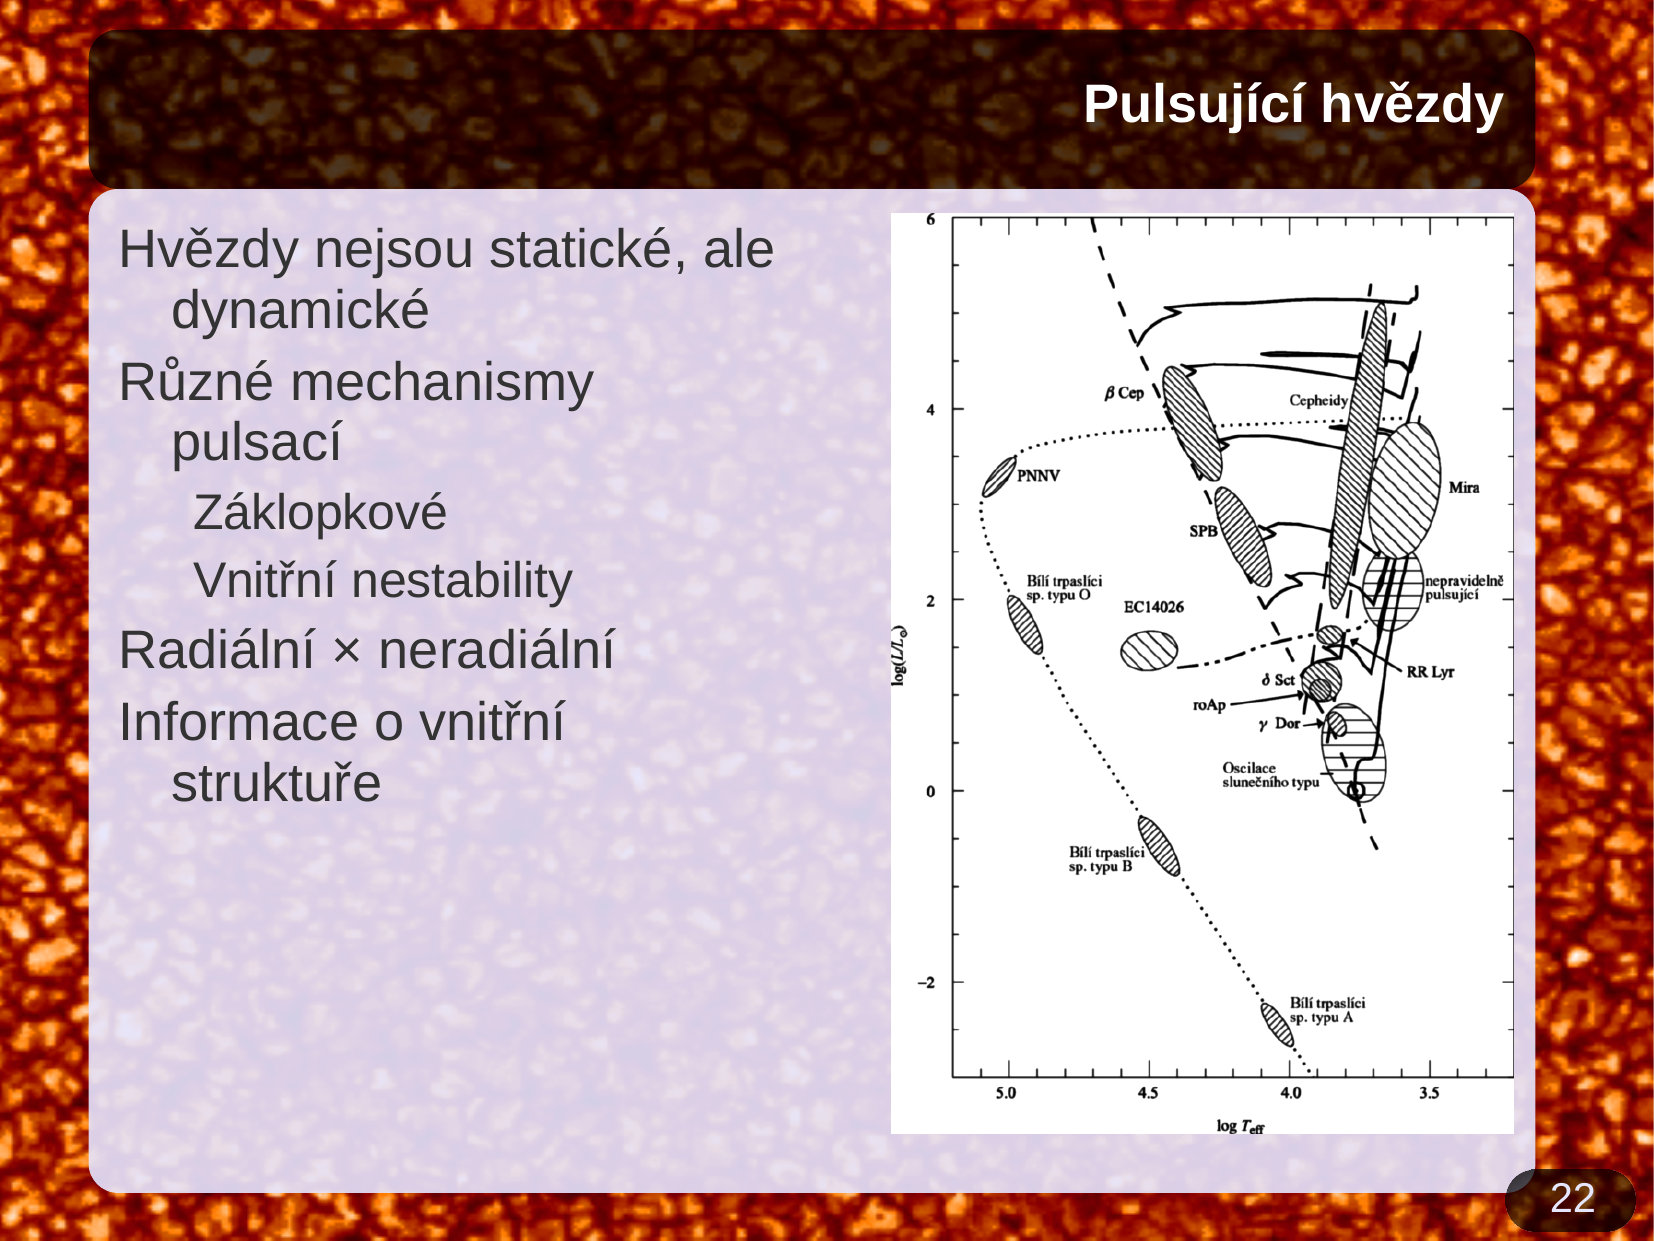

# Pulsující hvězdy
Hvězdy nejsou statické, ale dynamické
Různé mechanismy pulsací
Záklopkové
Vnitřní nestability
Radiální × neradiální
Informace o vnitřní struktuře